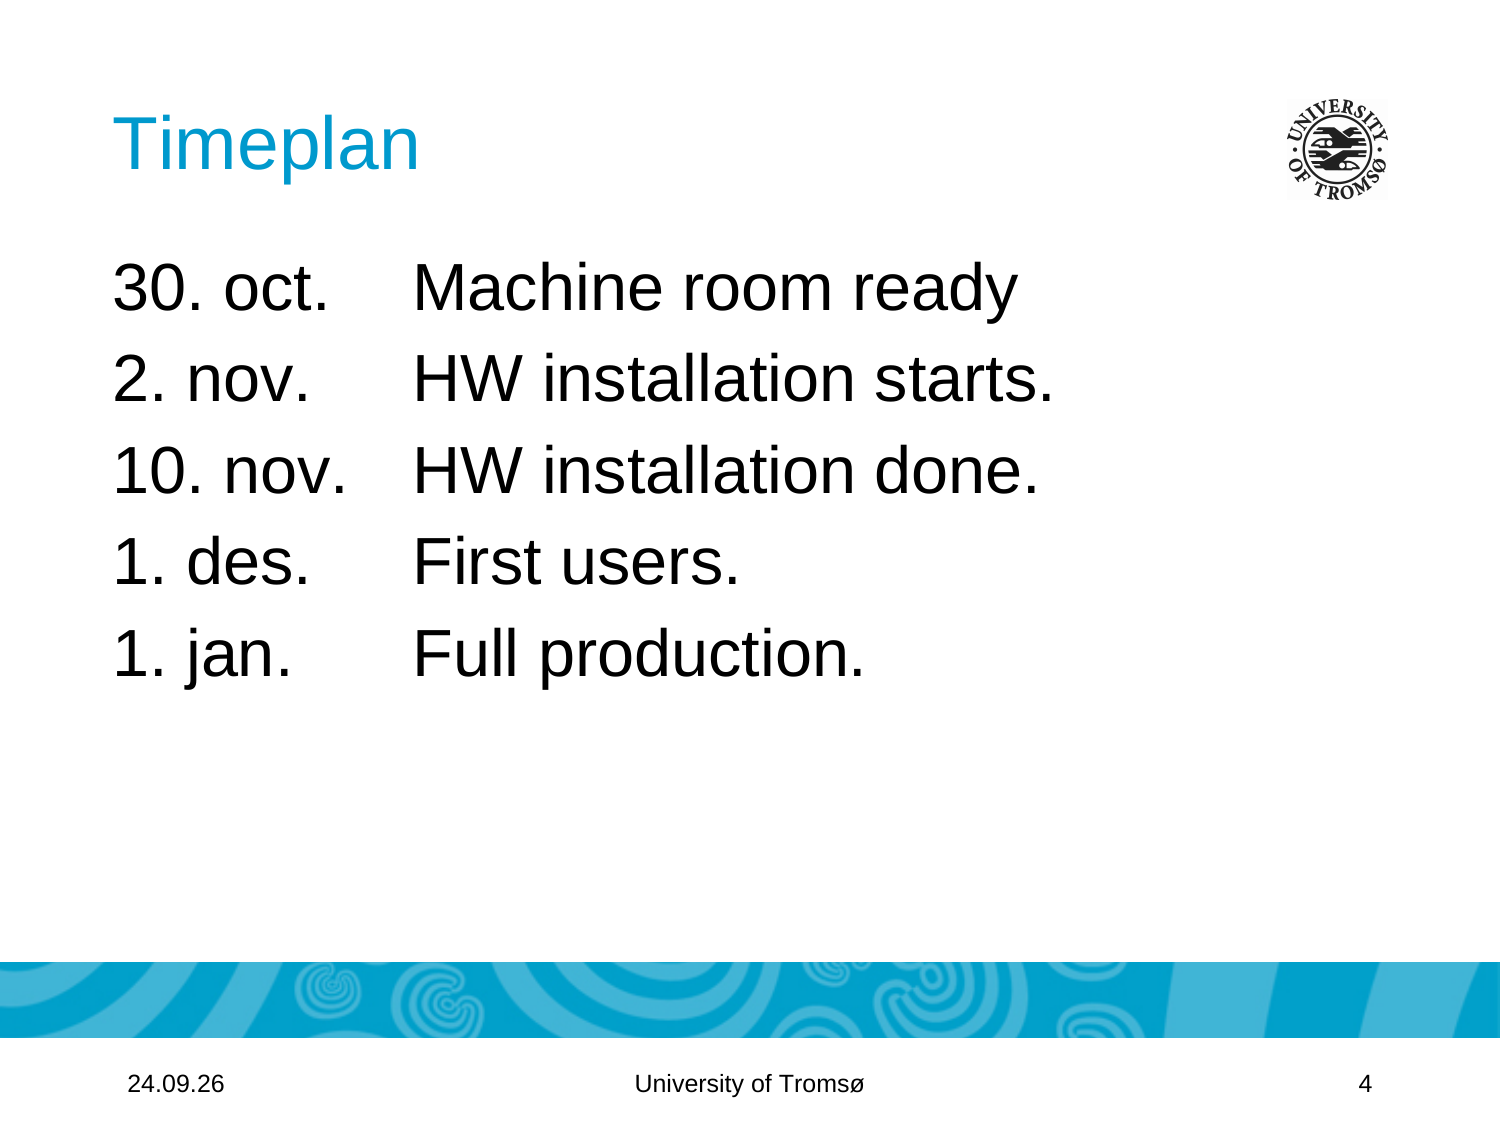

# Timeplan
30. oct.	Machine room ready
2. nov.	HW installation starts.
10. nov.	HW installation done.
1. des.	First users.
1. jan.	Full production.